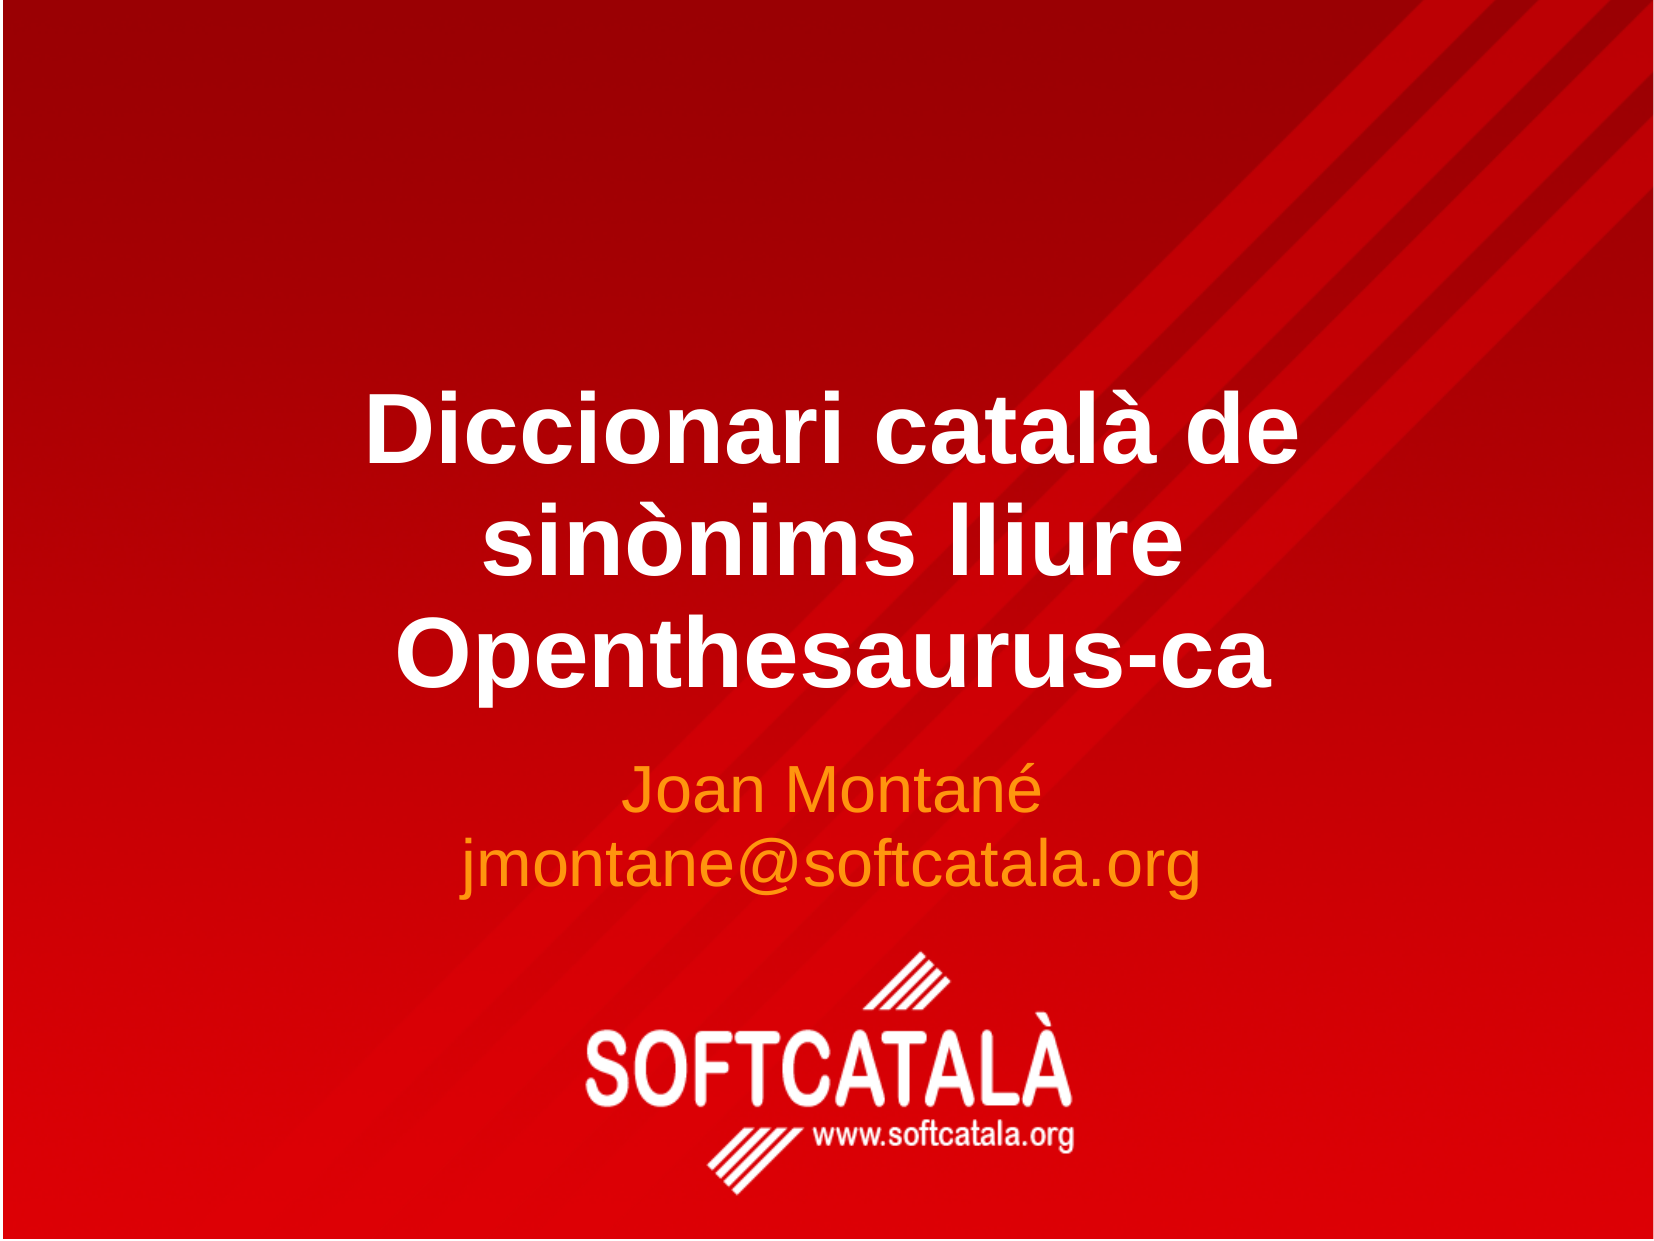

Diccionari català de sinònims lliure
Openthesaurus-ca
Joan Montané
jmontane@softcatala.org